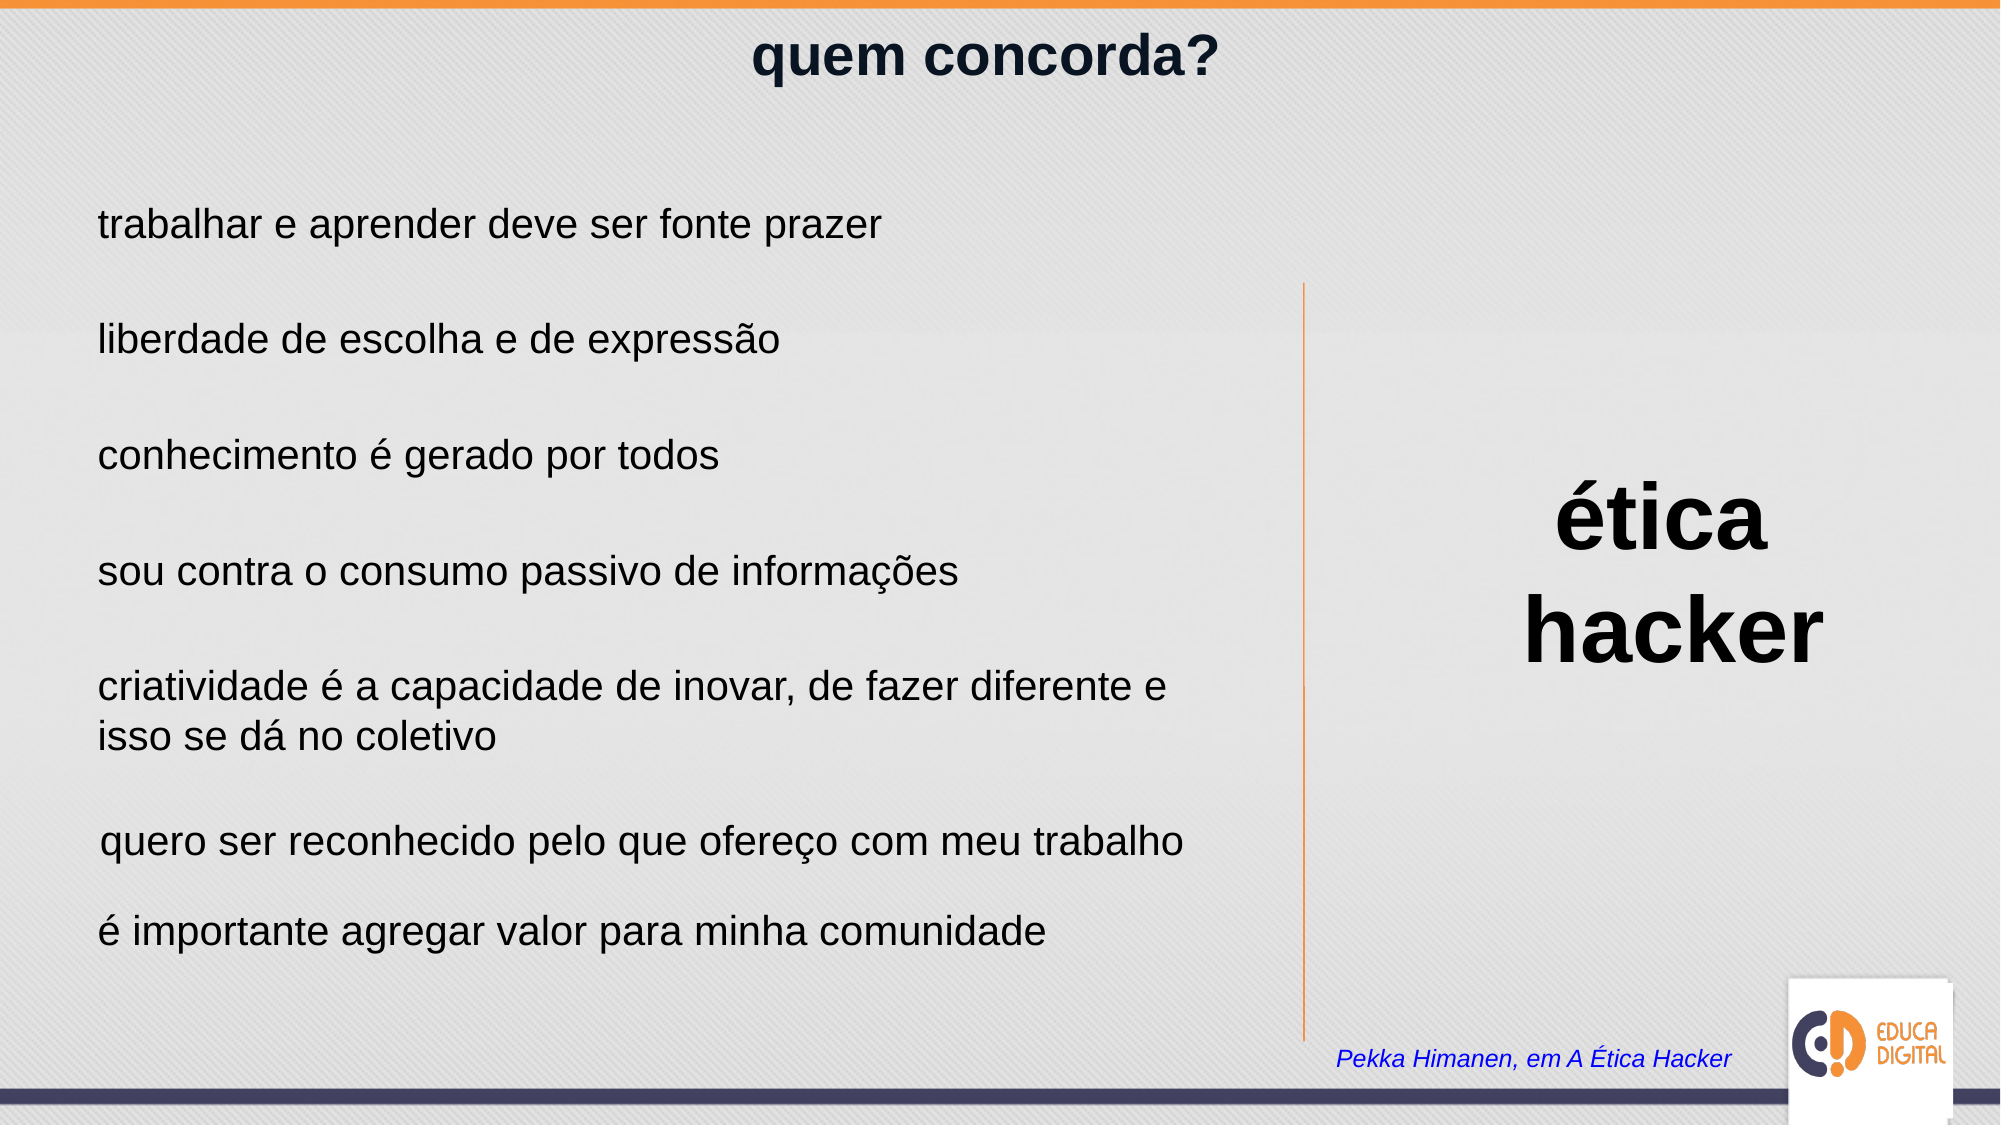

quem concorda?
trabalhar e aprender deve ser fonte prazer
liberdade de escolha e de expressão
conhecimento é gerado por todos
ética
hacker
sou contra o consumo passivo de informações
criatividade é a capacidade de inovar, de fazer diferente e isso se dá no coletivo
quero ser reconhecido pelo que ofereço com meu trabalho
é importante agregar valor para minha comunidade
Pekka Himanen, em A Ética Hacker